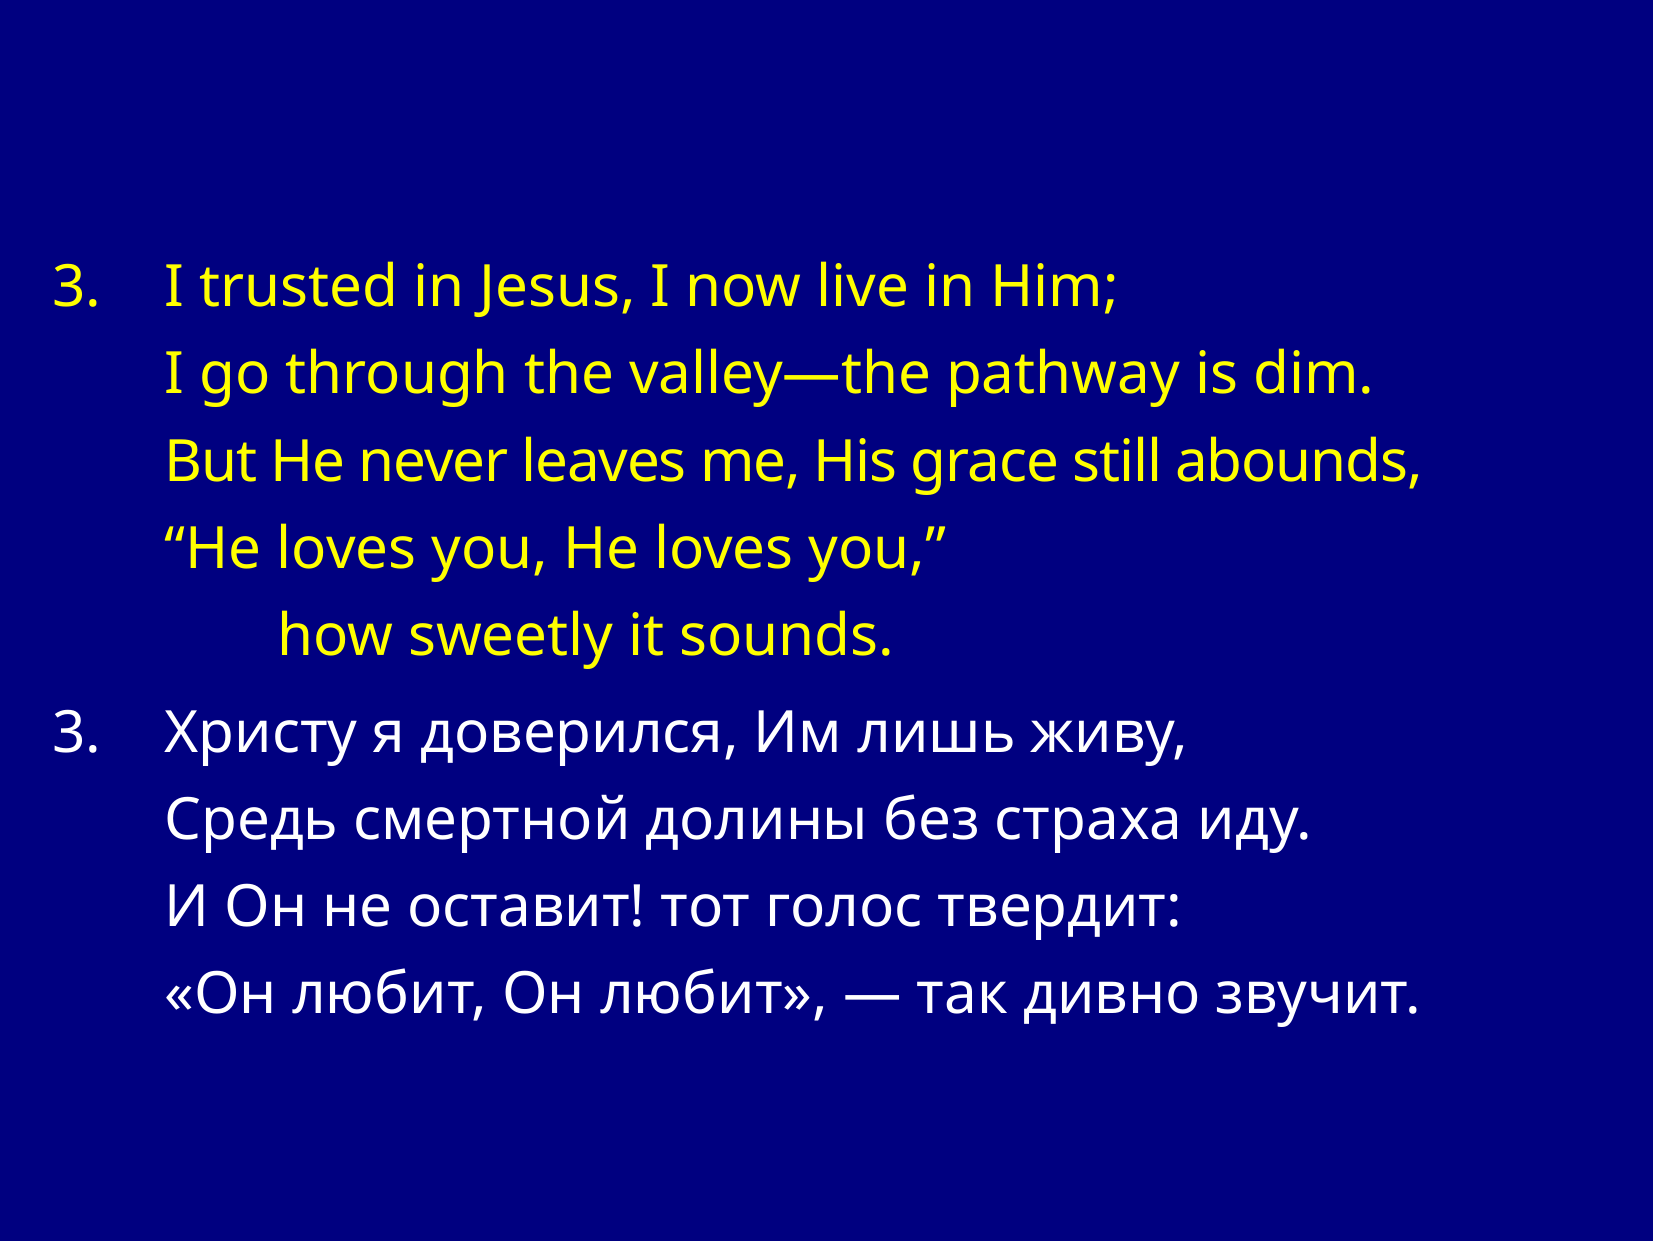

3.	I trusted in Jesus, I now live in Him;
	I go through the valley—the pathway is dim.
	But He never leaves me, His grace still abounds,
	“He loves you, He loves you,”
		how sweetly it sounds.
3.	Христу я доверился, Им лишь живу,
	Средь смертной долины без страха иду.
	И Он не оставит! тот голос твердит:
	«Он любит, Он любит», — так дивно звучит.